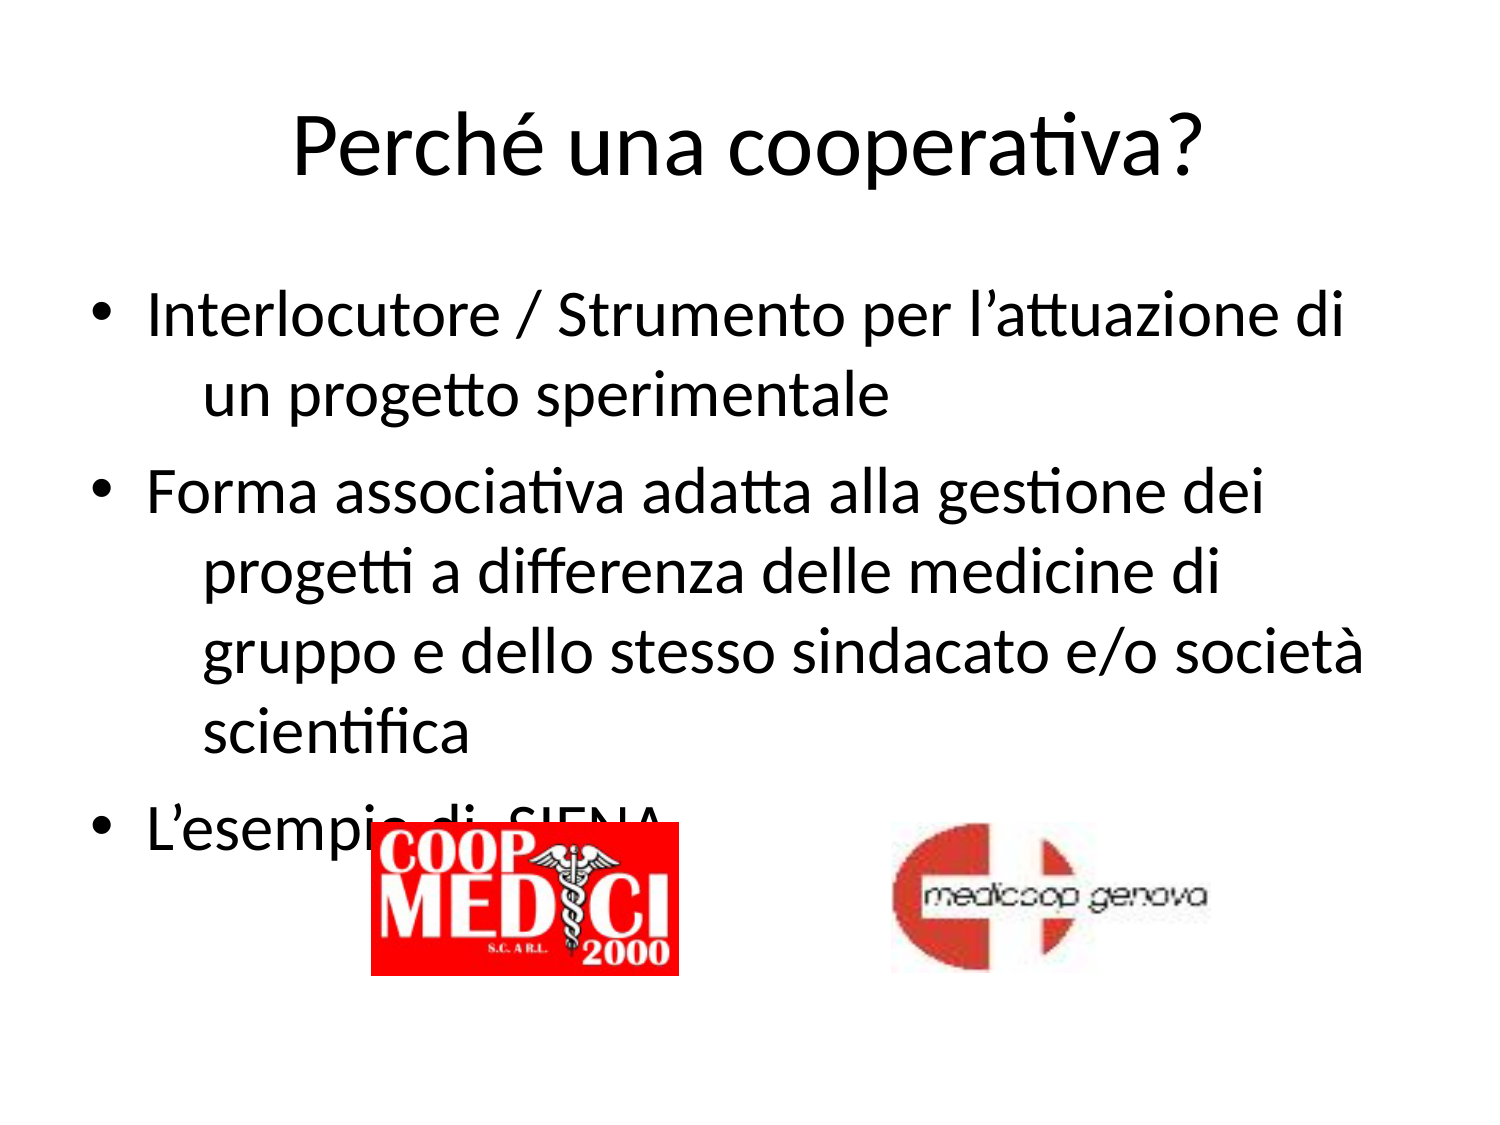

# Perché una cooperativa?
Interlocutore / Strumento per l’attuazione di un progetto sperimentale
Forma associativa adatta alla gestione dei progetti a differenza delle medicine di gruppo e dello stesso sindacato e/o società scientifica
L’esempio di SIENA